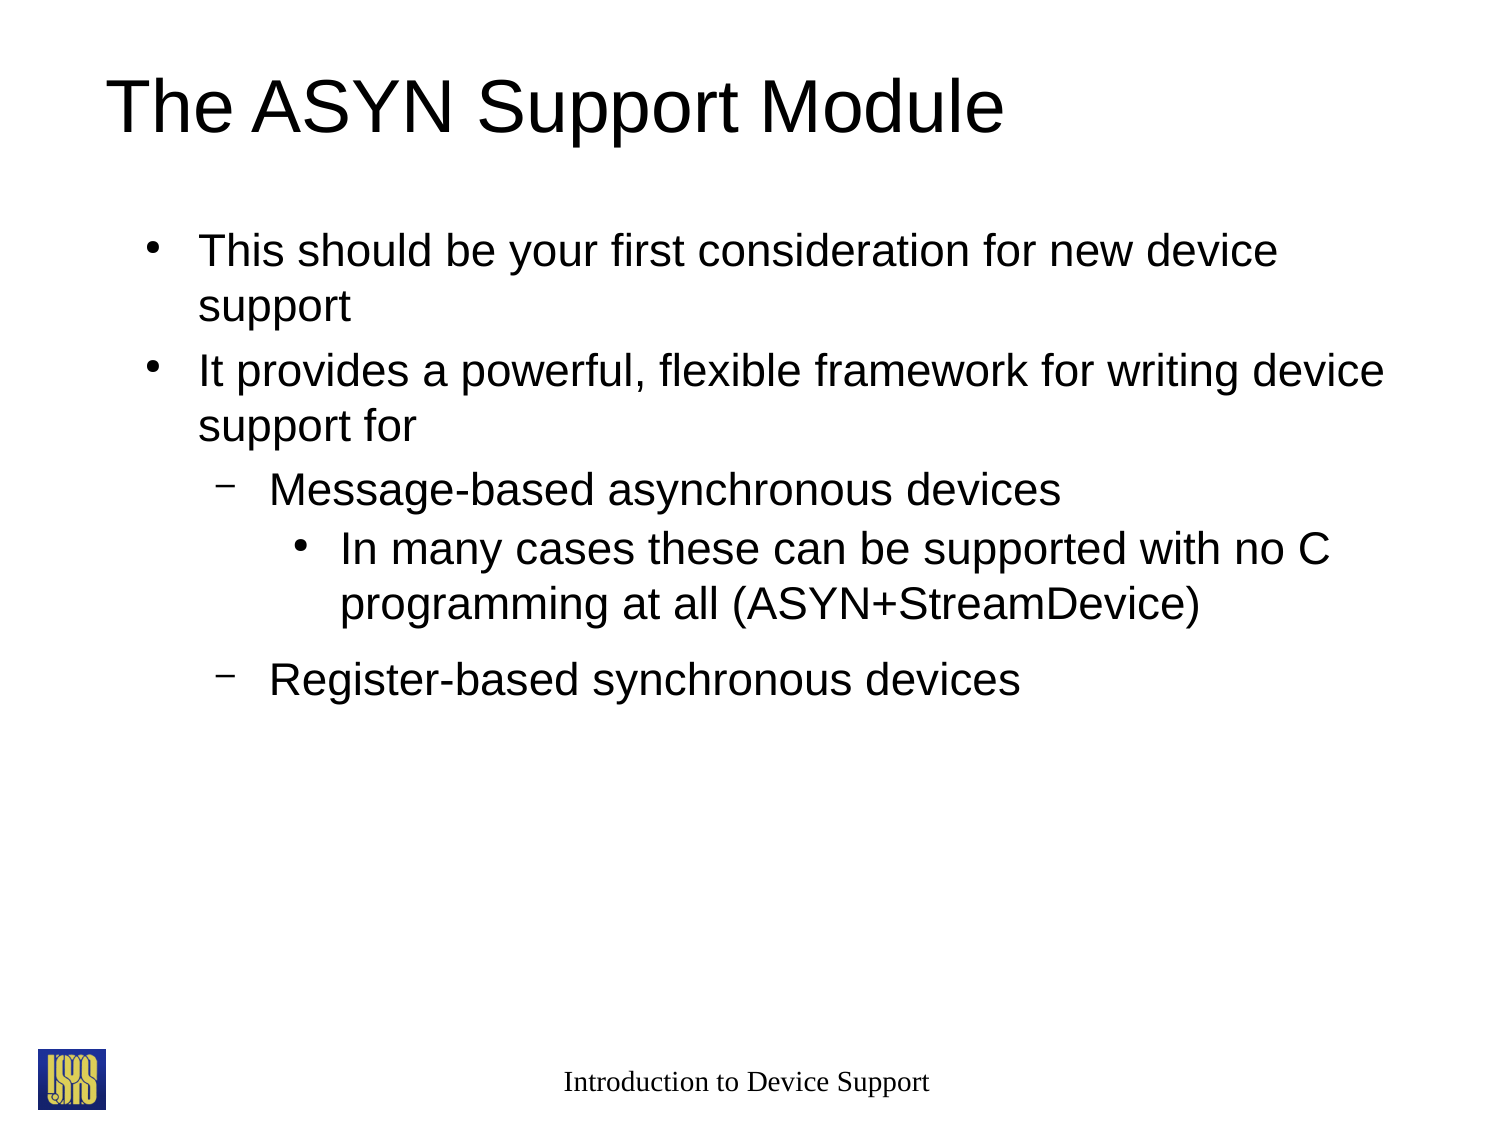

# The ASYN Support Module
This should be your first consideration for new device support
It provides a powerful, flexible framework for writing device support for
Message-based asynchronous devices
In many cases these can be supported with no C programming at all (ASYN+StreamDevice)
Register-based synchronous devices